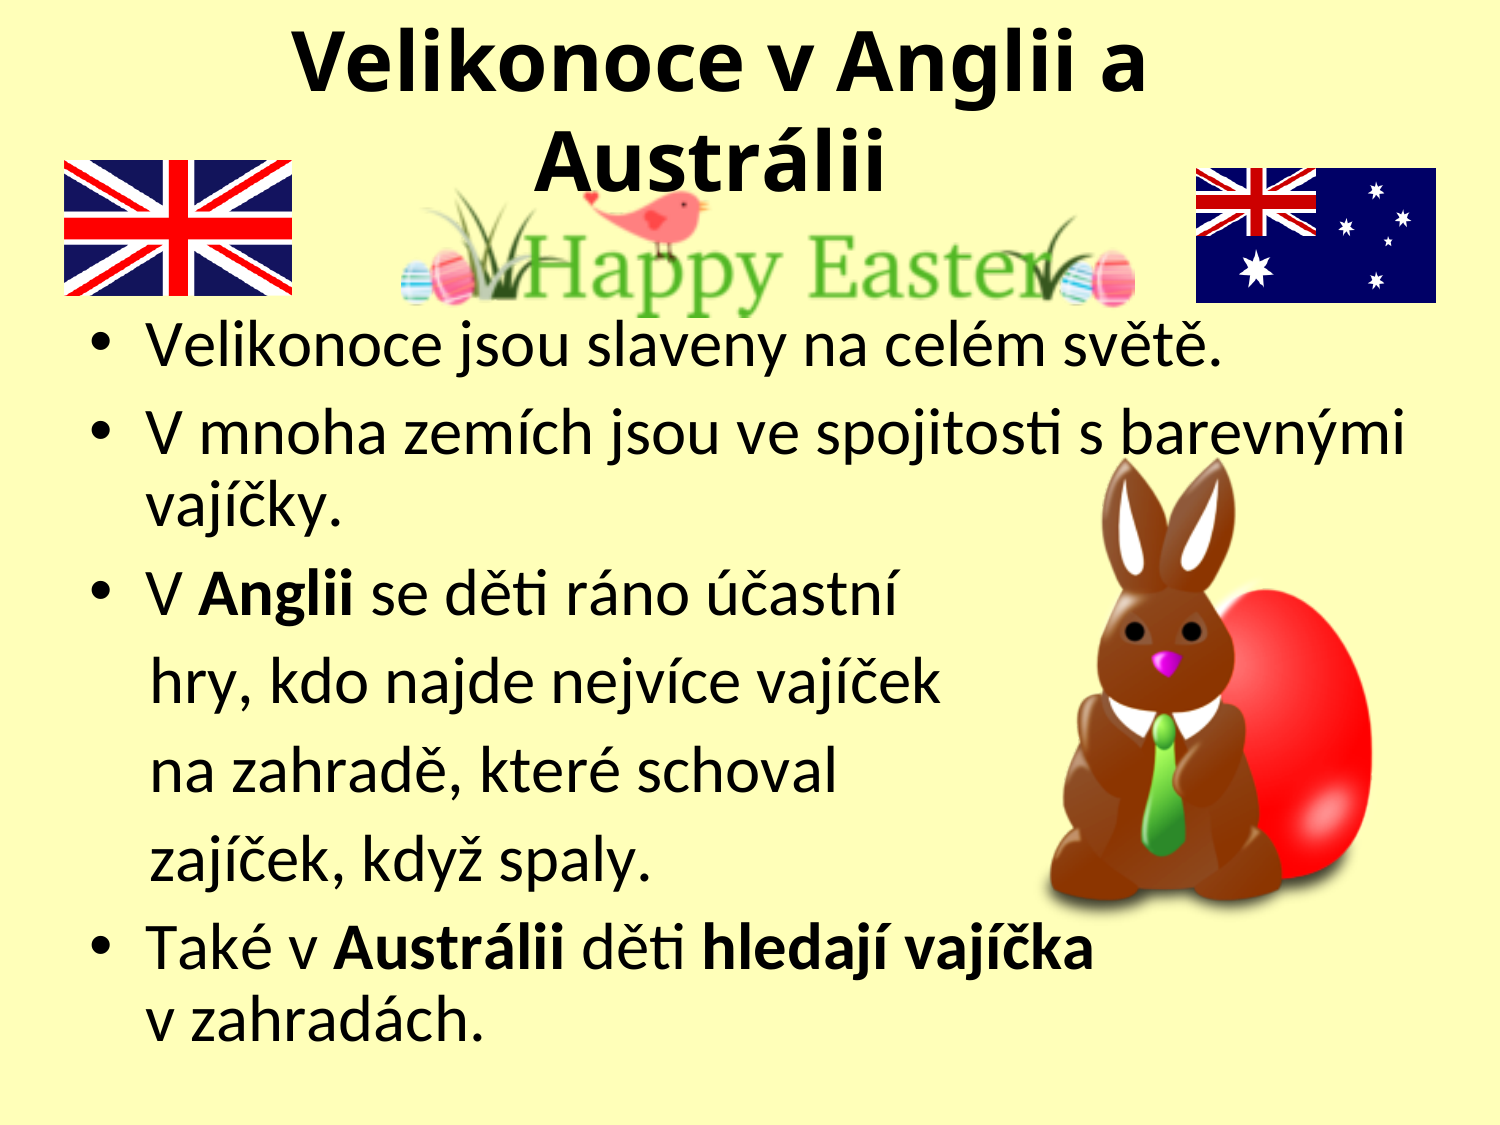

# Velikonoce v Anglii a Austrálii
Velikonoce jsou slaveny na celém světě.
V mnoha zemích jsou ve spojitosti s barevnými vajíčky.
V Anglii se děti ráno účastní
 hry, kdo najde nejvíce vajíček
 na zahradě, které schoval
 zajíček, když spaly.
Také v Austrálii děti hledají vajíčka
v zahradách.